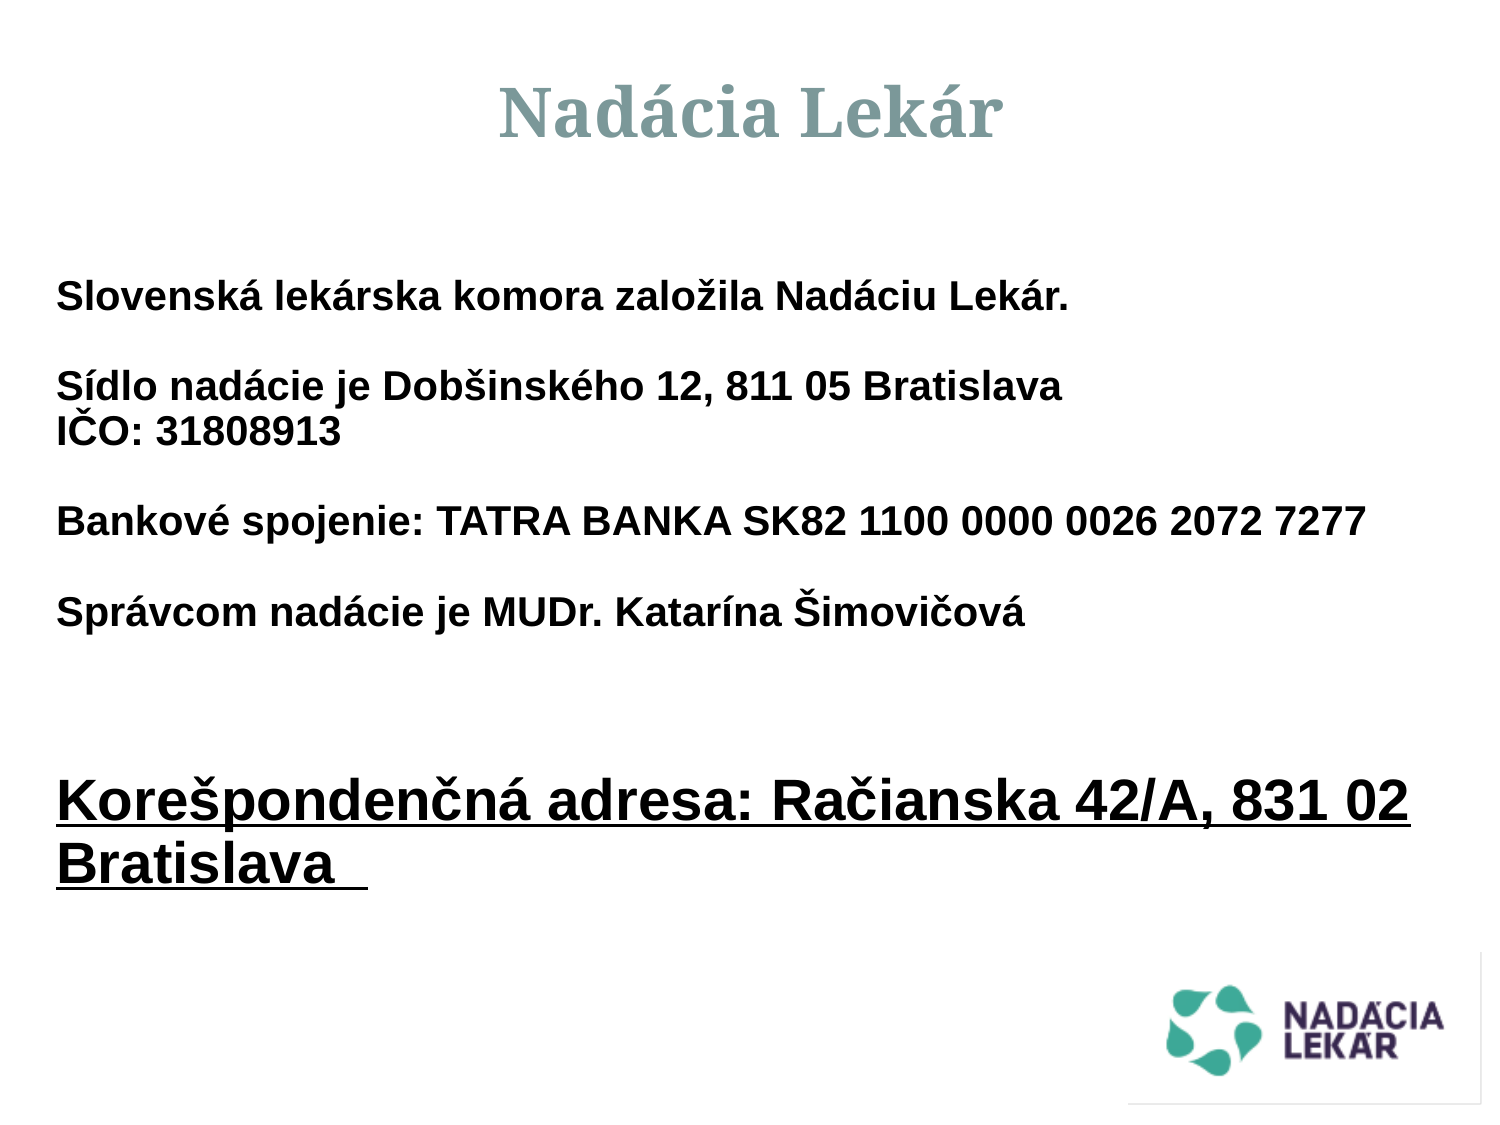

# Nadácia Lekár
Slovenská lekárska komora založila Nadáciu Lekár.
Sídlo nadácie je Dobšinského 12, 811 05 Bratislava
IČO: 31808913
Bankové spojenie: TATRA BANKA SK82 1100 0000 0026 2072 7277
Správcom nadácie je MUDr. Katarína Šimovičová
Korešpondenčná adresa: Račianska 42/A, 831 02 Bratislava